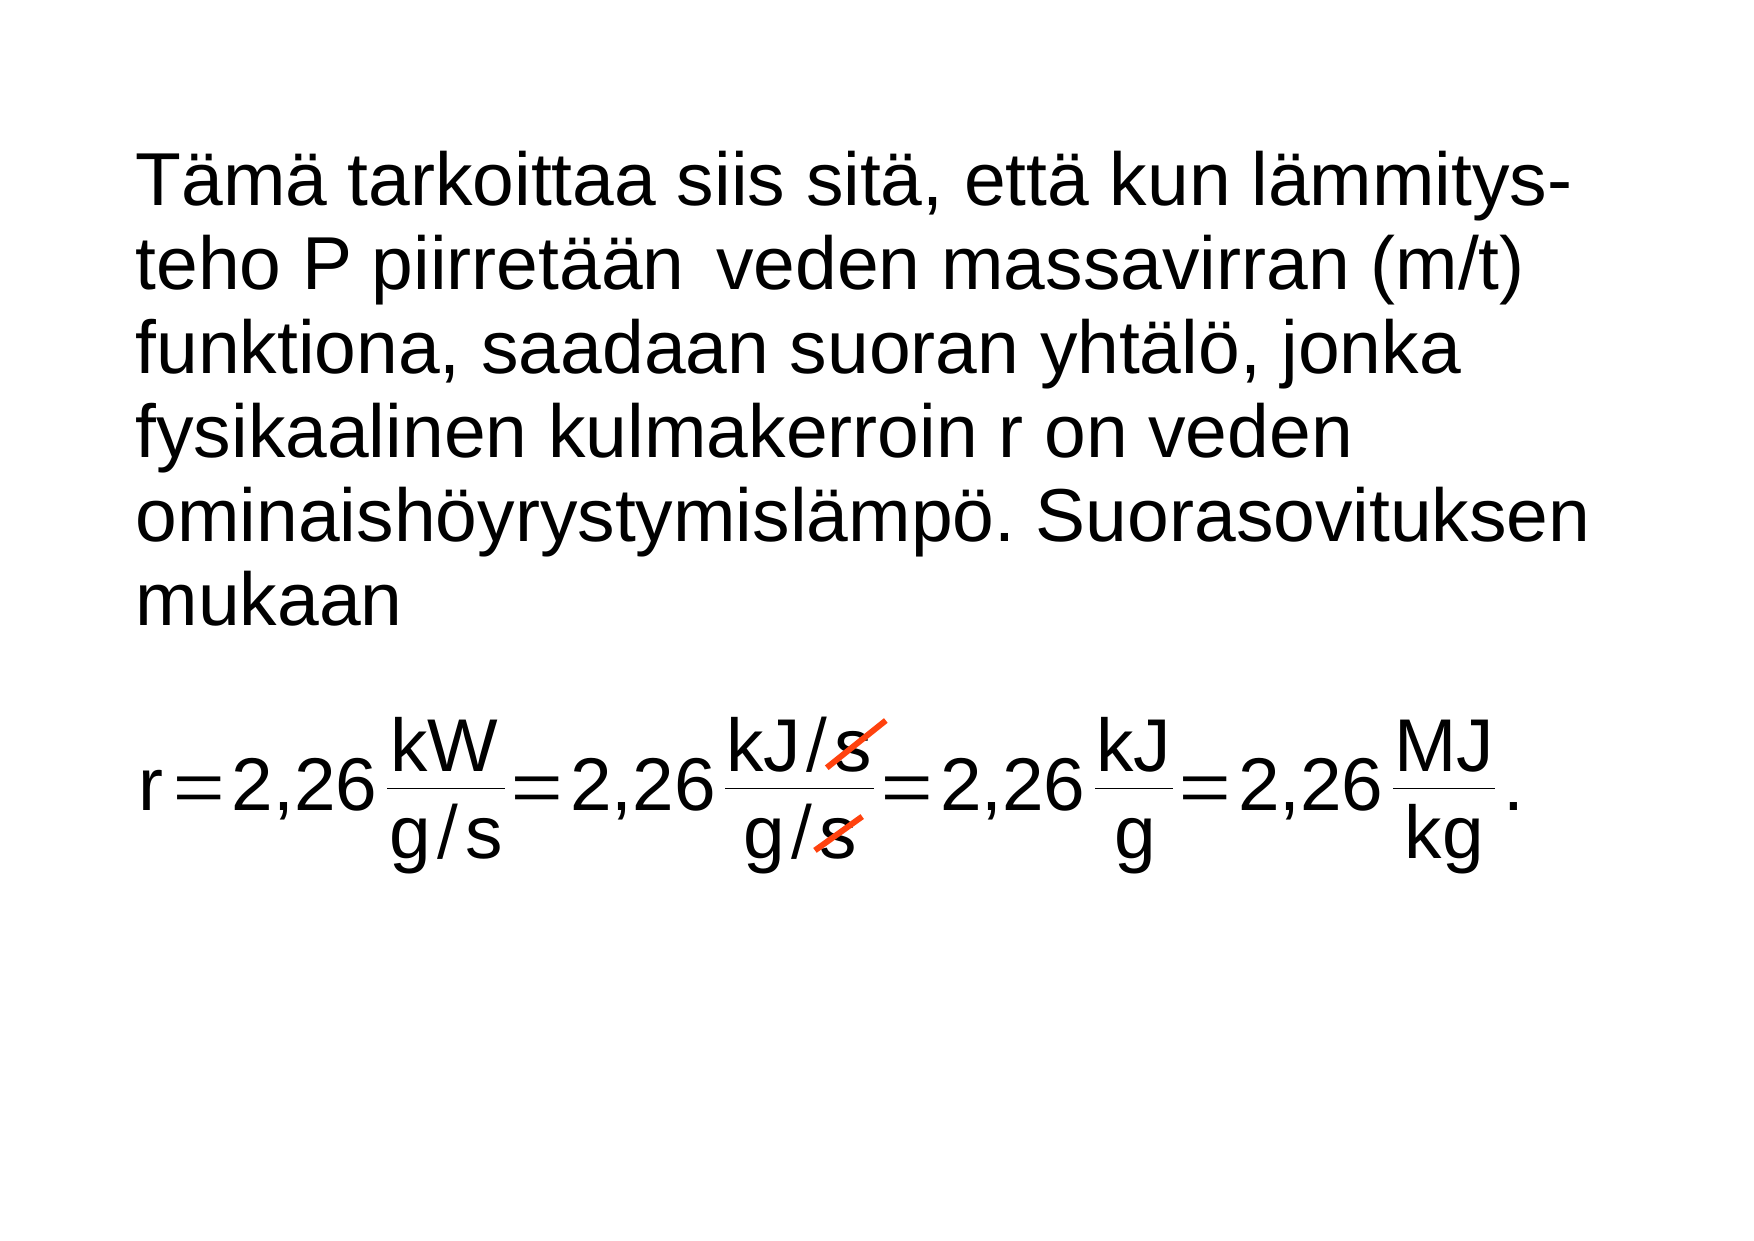

Tämä tarkoittaa siis sitä, että kun lämmitys-
teho P piirretään veden massavirran (m/t)
funktiona, saadaan suoran yhtälö, jonka fysikaalinen kulmakerroin r on veden ominaishöyrystymislämpö. Suorasovituksen mukaan